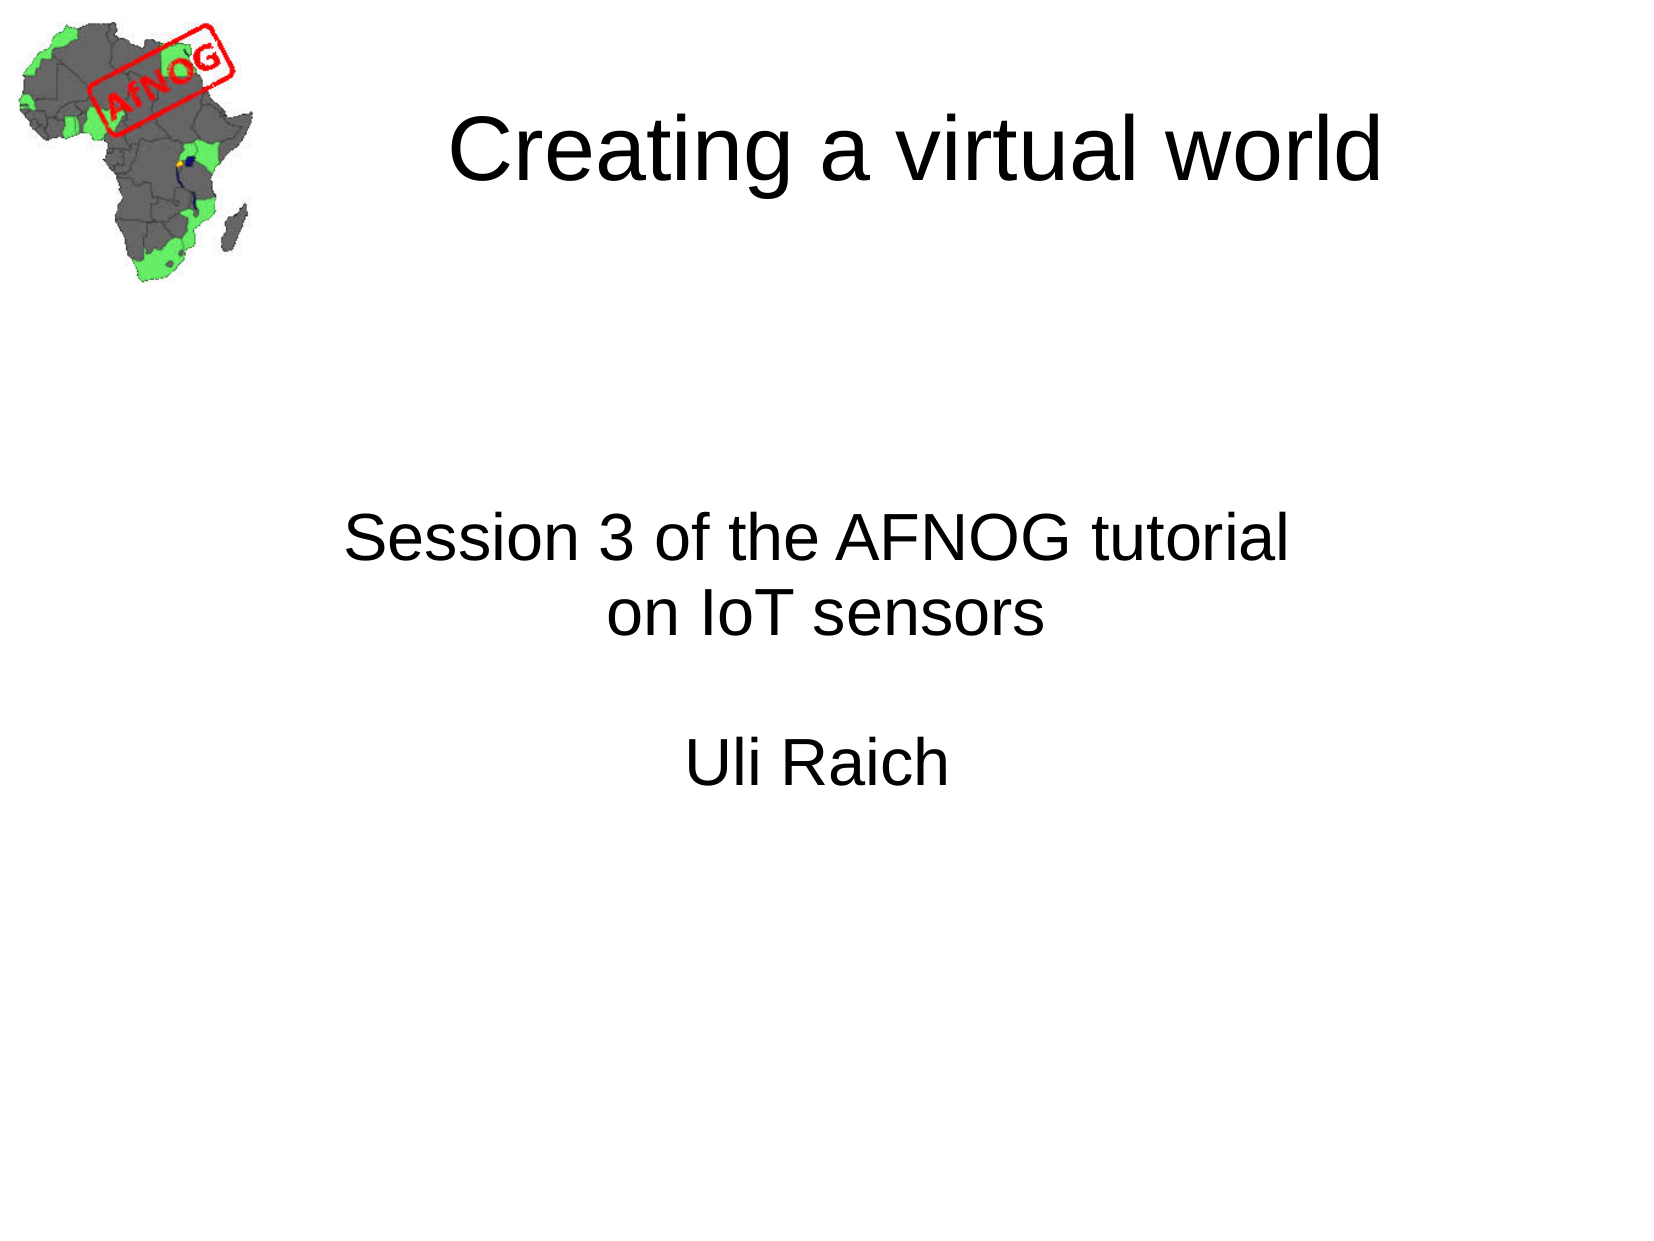

# Creating a virtual world
Session 3 of the AFNOG tutorial
on IoT sensors
Uli Raich